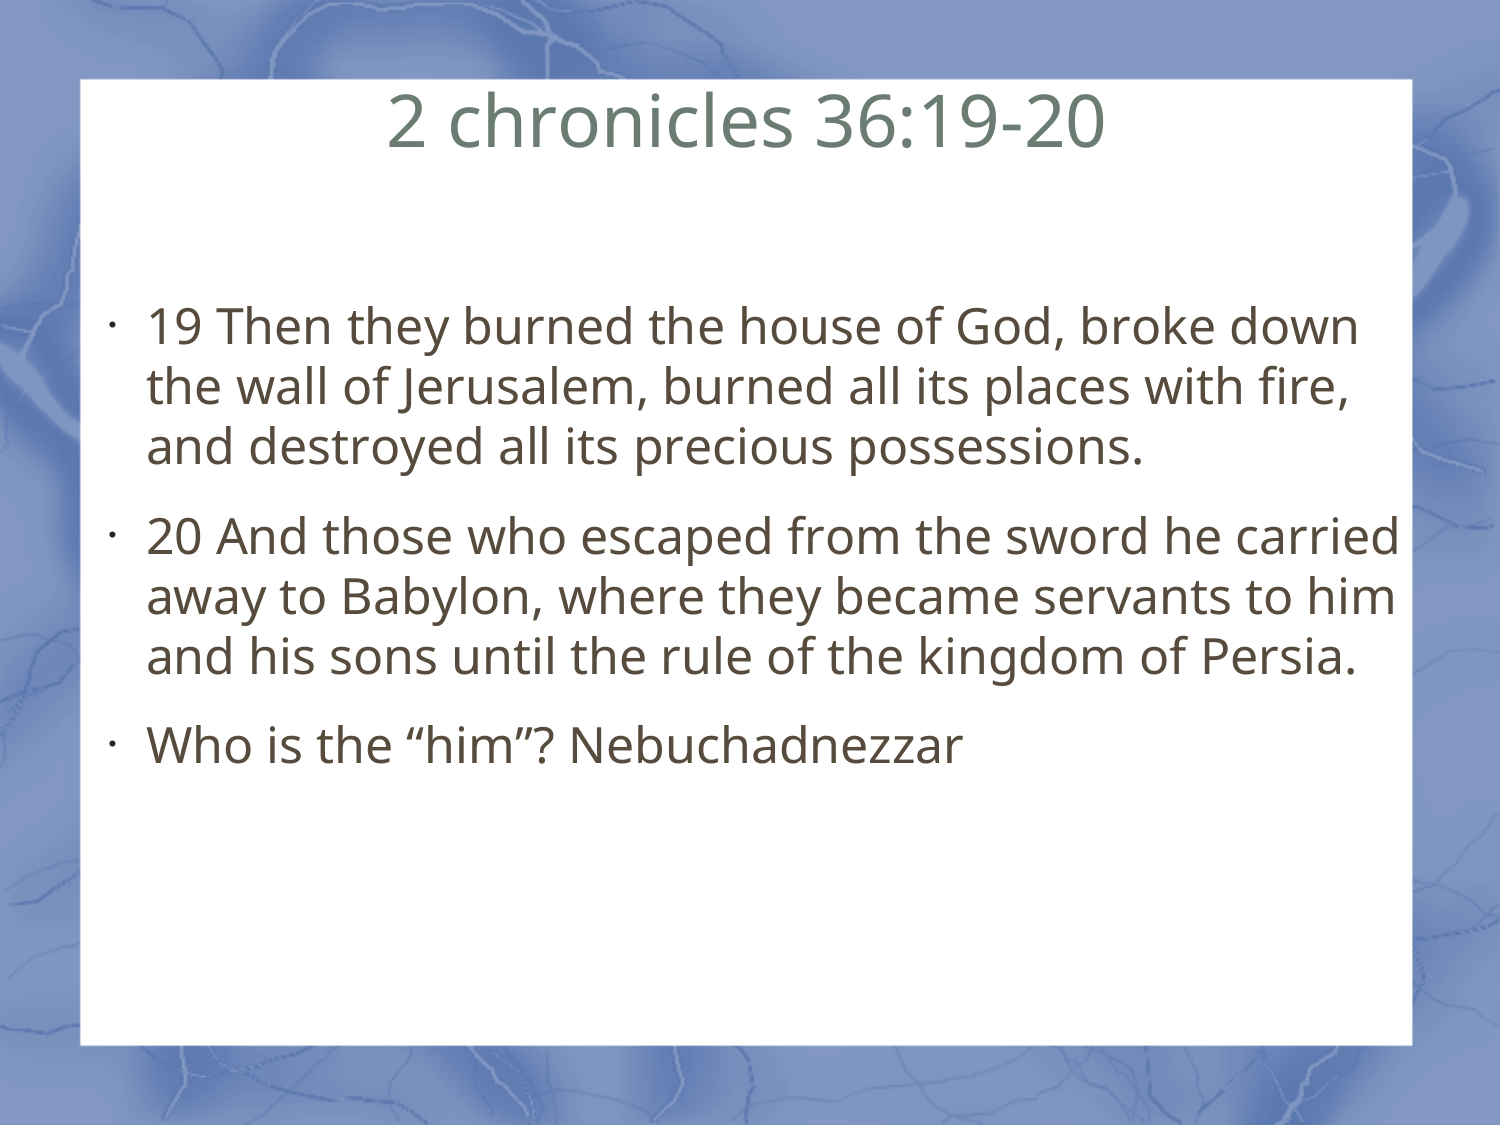

# 2 chronicles 36:19-20
19 Then they burned the house of God, broke down the wall of Jerusalem, burned all its places with fire, and destroyed all its precious possessions.
20 And those who escaped from the sword he carried away to Babylon, where they became servants to him and his sons until the rule of the kingdom of Persia.
Who is the “him”? Nebuchadnezzar